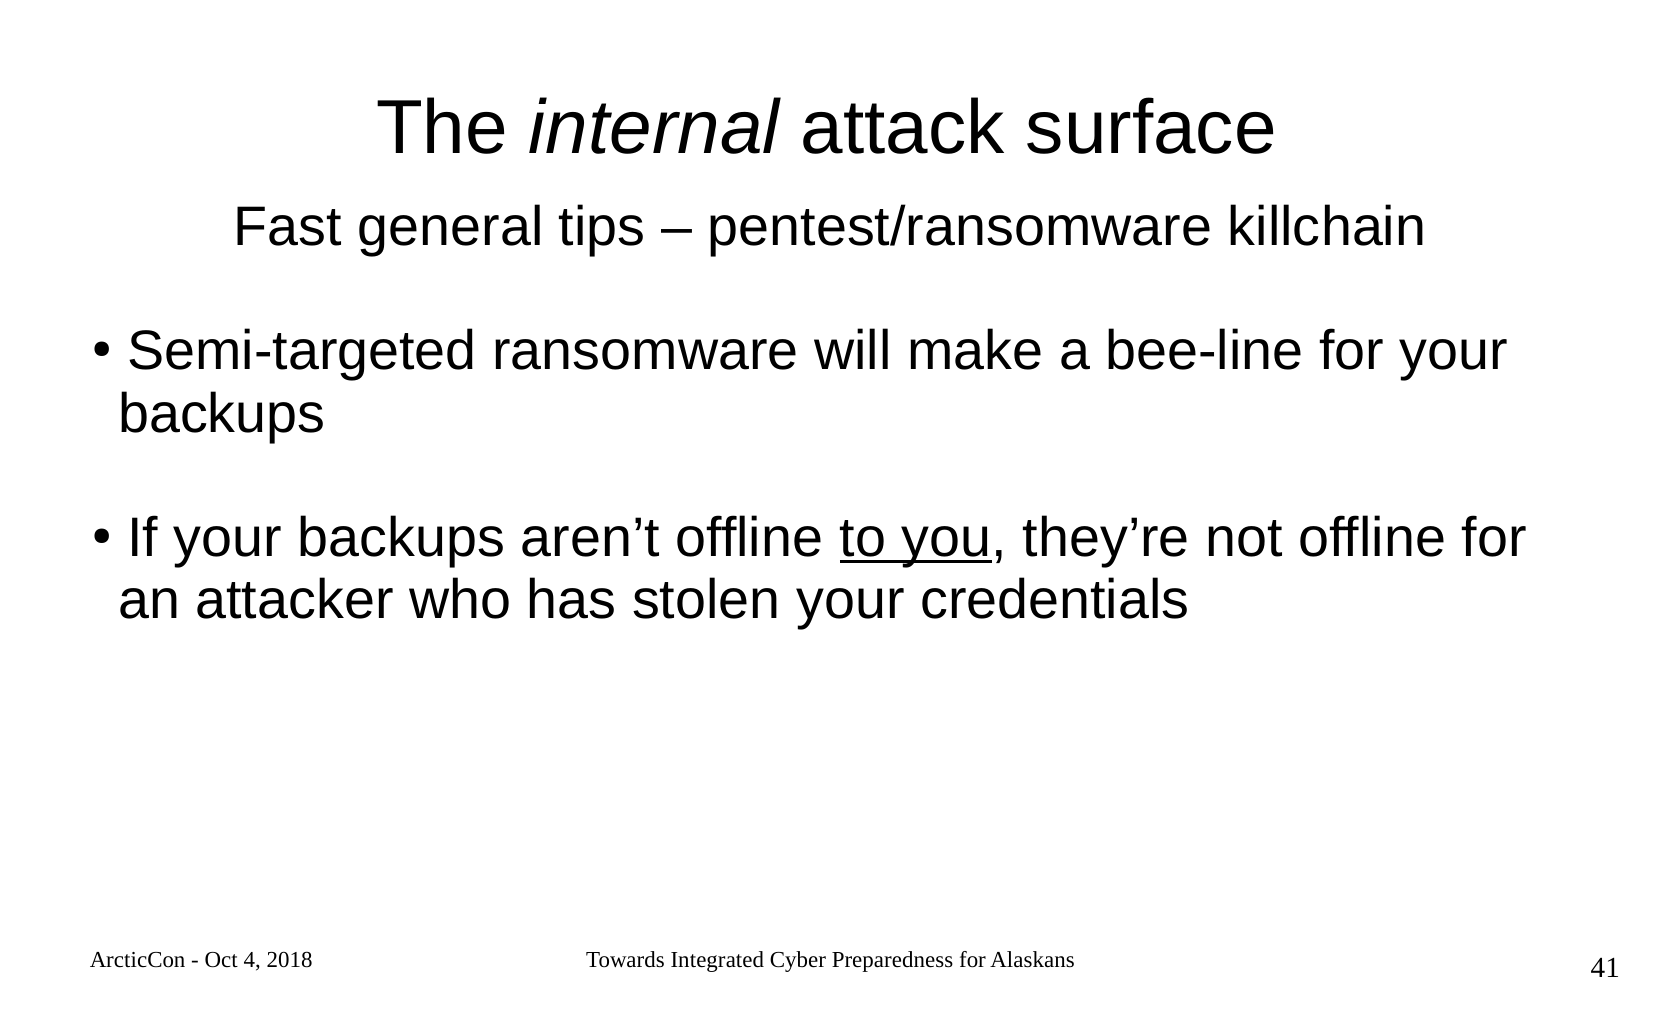

# The internal attack surface
Fast general tips – pentest/ransomware killchain
Semi-targeted ransomware will make a bee-line for your backups
If your backups aren’t offline to you, they’re not offline for an attacker who has stolen your credentials